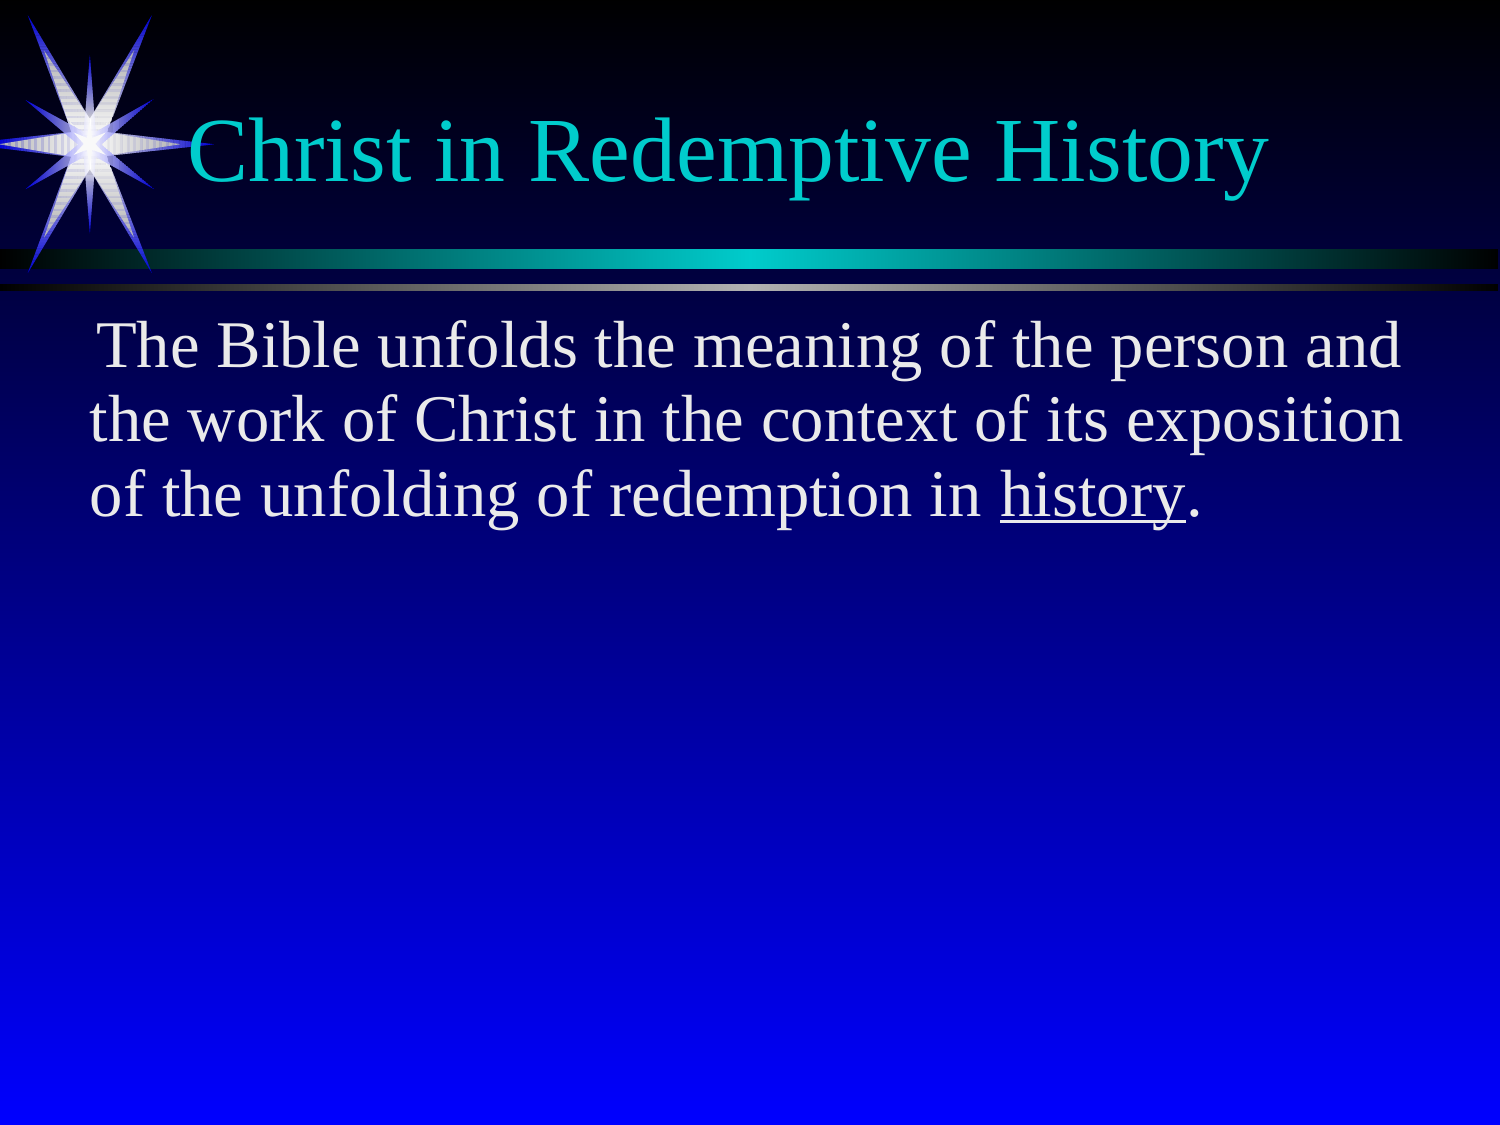

# Christ in Redemptive History
 The Bible unfolds the meaning of the person and the work of Christ in the context of its exposition of the unfolding of redemption in history.